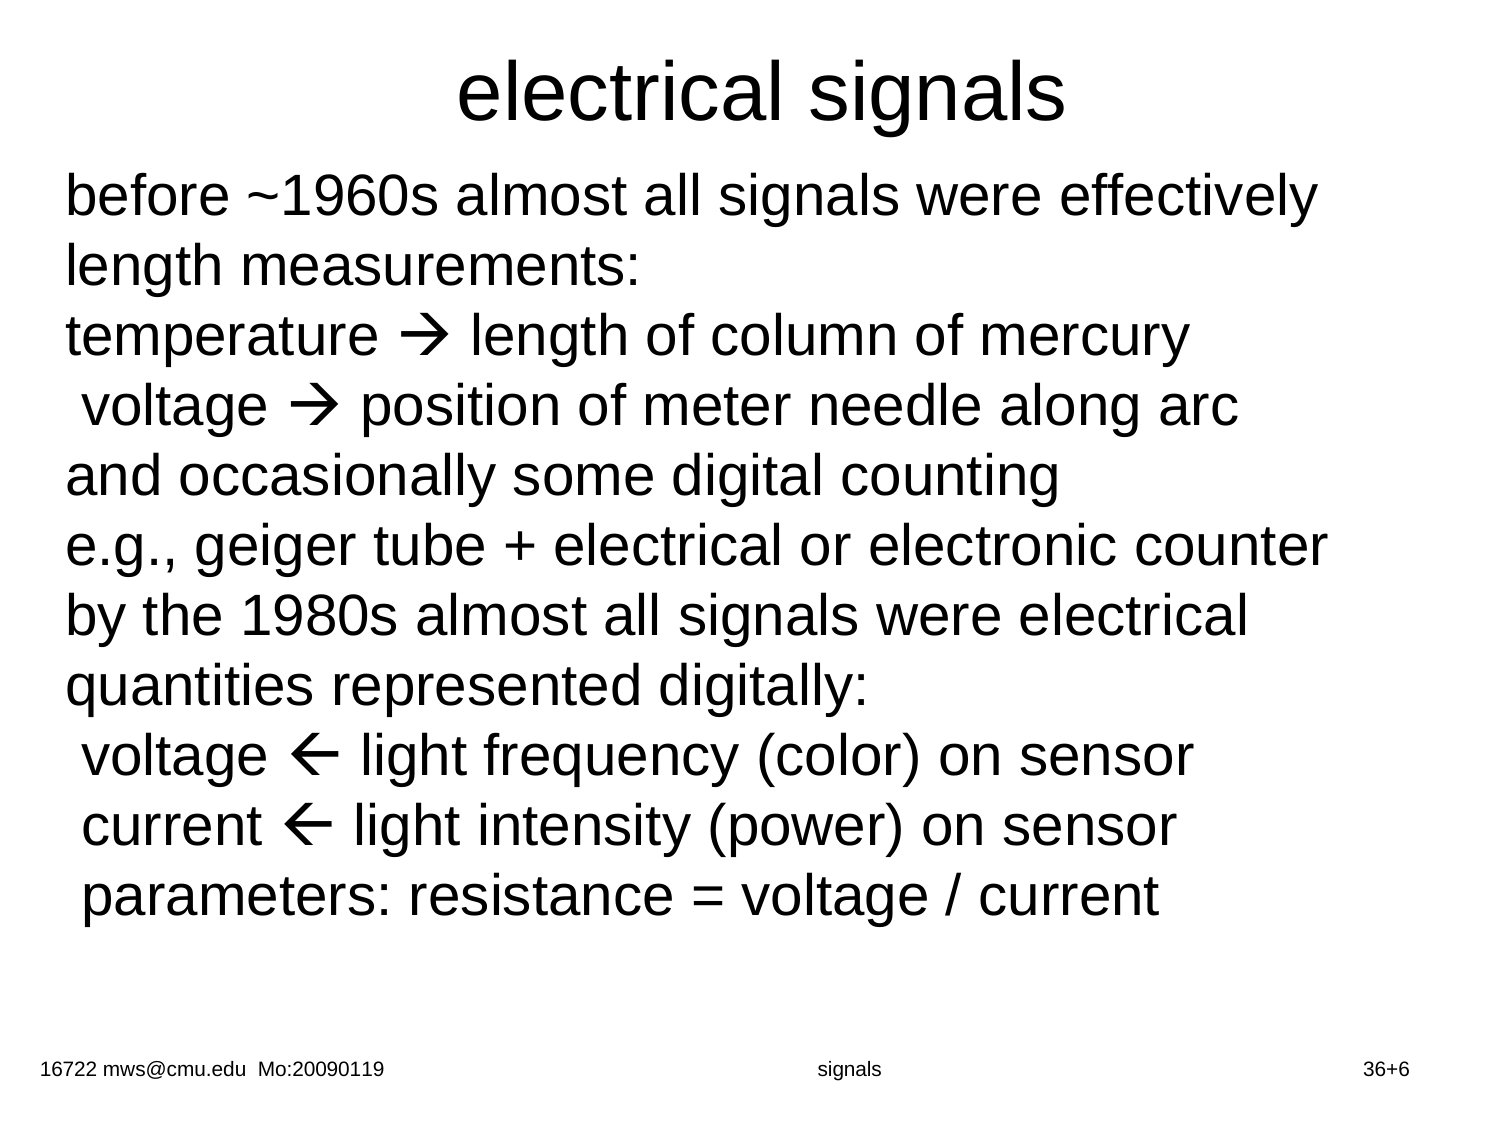

electrical signals
before ~1960s almost all signals were effectively length measurements:
temperature  length of column of mercury
 voltage  position of meter needle along arc
and occasionally some digital counting
e.g., geiger tube + electrical or electronic counter
by the 1980s almost all signals were electrical quantities represented digitally:
 voltage  light frequency (color) on sensor
 current  light intensity (power) on sensor
 parameters: resistance = voltage / current
16722 mws@cmu.edu Mo:20090119
signals
6